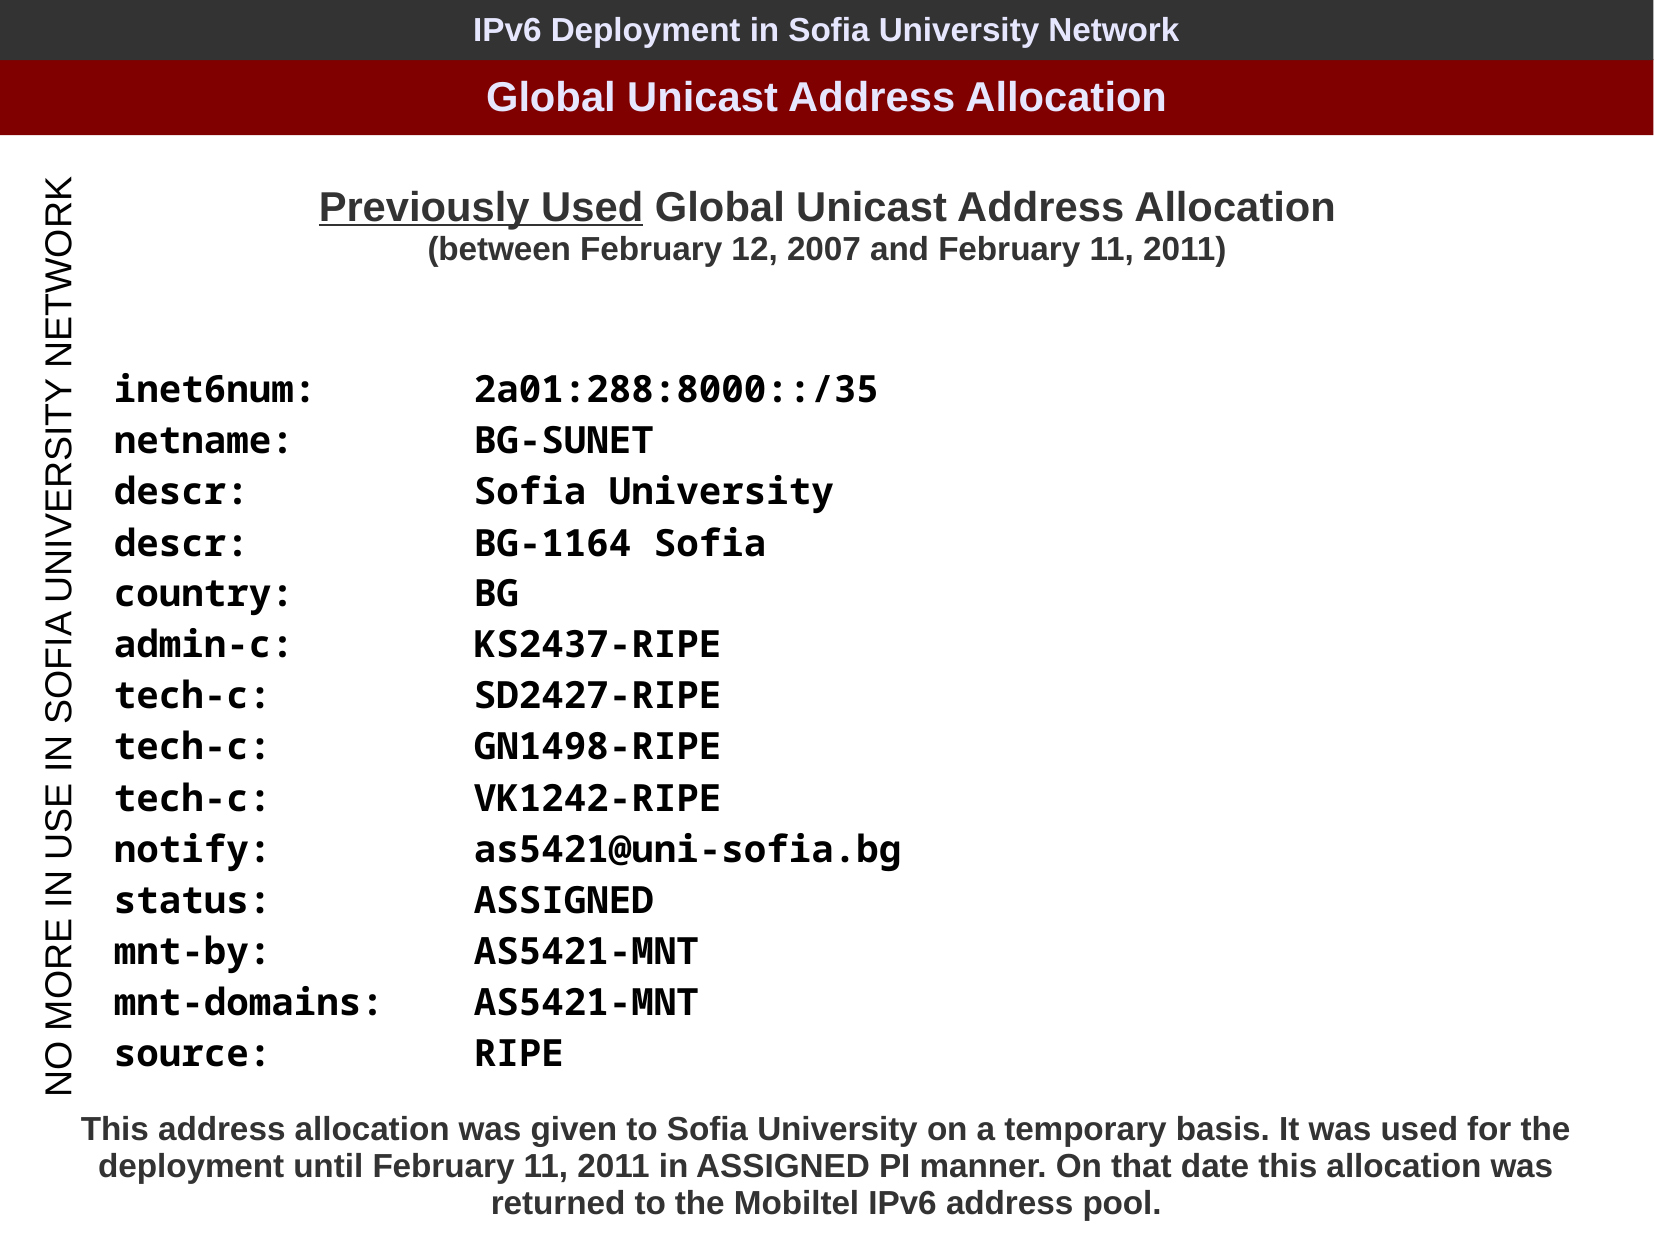

IPv6 Deployment in Sofia University Network
Global Unicast Address Allocation
Previously Used Global Unicast Address Allocation
(between February 12, 2007 and February 11, 2011)
inet6num: 2a01:288:8000::/35
netname: BG-SUNET
descr: Sofia University
descr: BG-1164 Sofia
country: BG
admin-c: KS2437-RIPE
tech-c: SD2427-RIPE
tech-c: GN1498-RIPE
tech-c: VK1242-RIPE
notify: as5421@uni-sofia.bg
status: ASSIGNED
mnt-by: AS5421-MNT
mnt-domains: AS5421-MNT
source: RIPE
NO MORE IN USE IN SOFIA UNIVERSITY NETWORK
This address allocation was given to Sofia University on a temporary basis. It was used for the deployment until February 11, 2011 in ASSIGNED PI manner. On that date this allocation was returned to the Mobiltel IPv6 address pool.